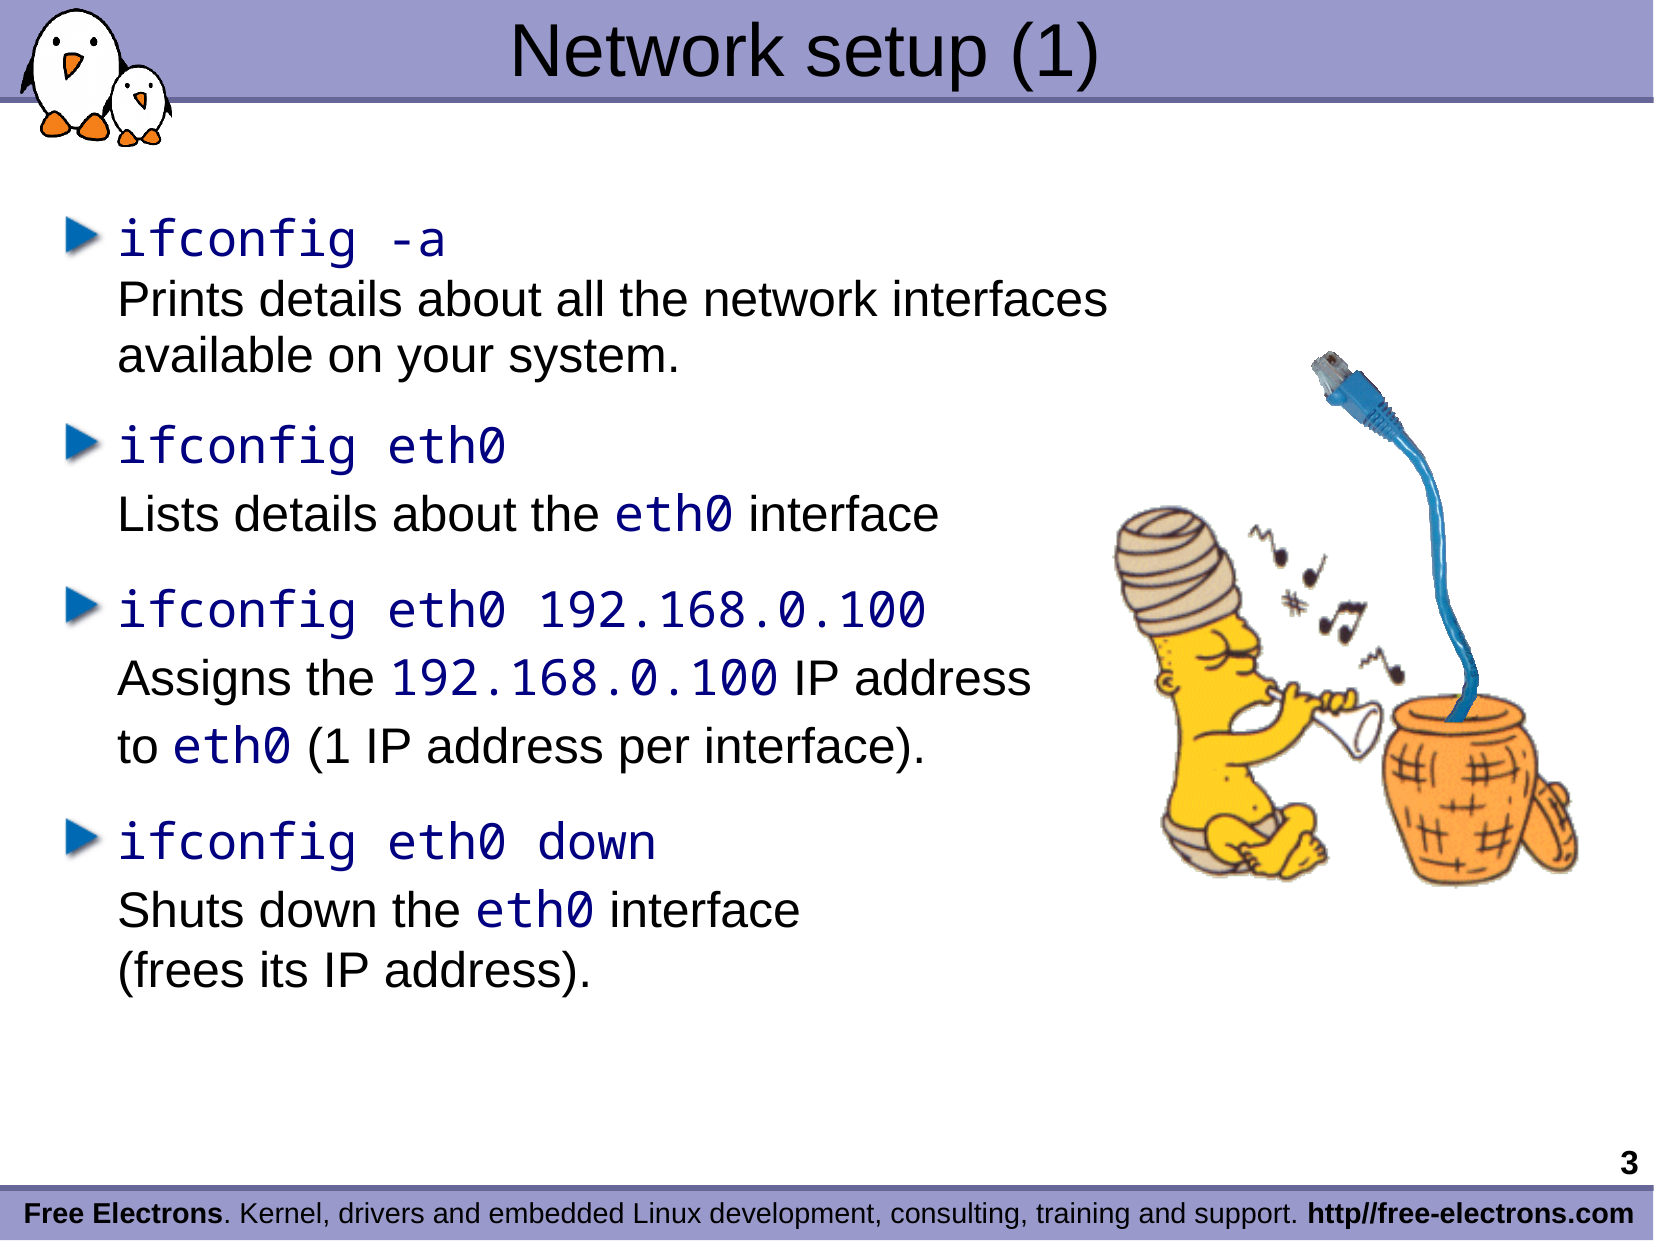

# Network setup (1)
ifconfig -a
Prints details about all the network interfaces available on your system.
ifconfig eth0
Lists details about the eth0 interface
ifconfig eth0 192.168.0.100
Assigns the 192.168.0.100 IP address
to eth0 (1 IP address per interface).
ifconfig eth0 down
Shuts down the eth0 interface
(frees its IP address).